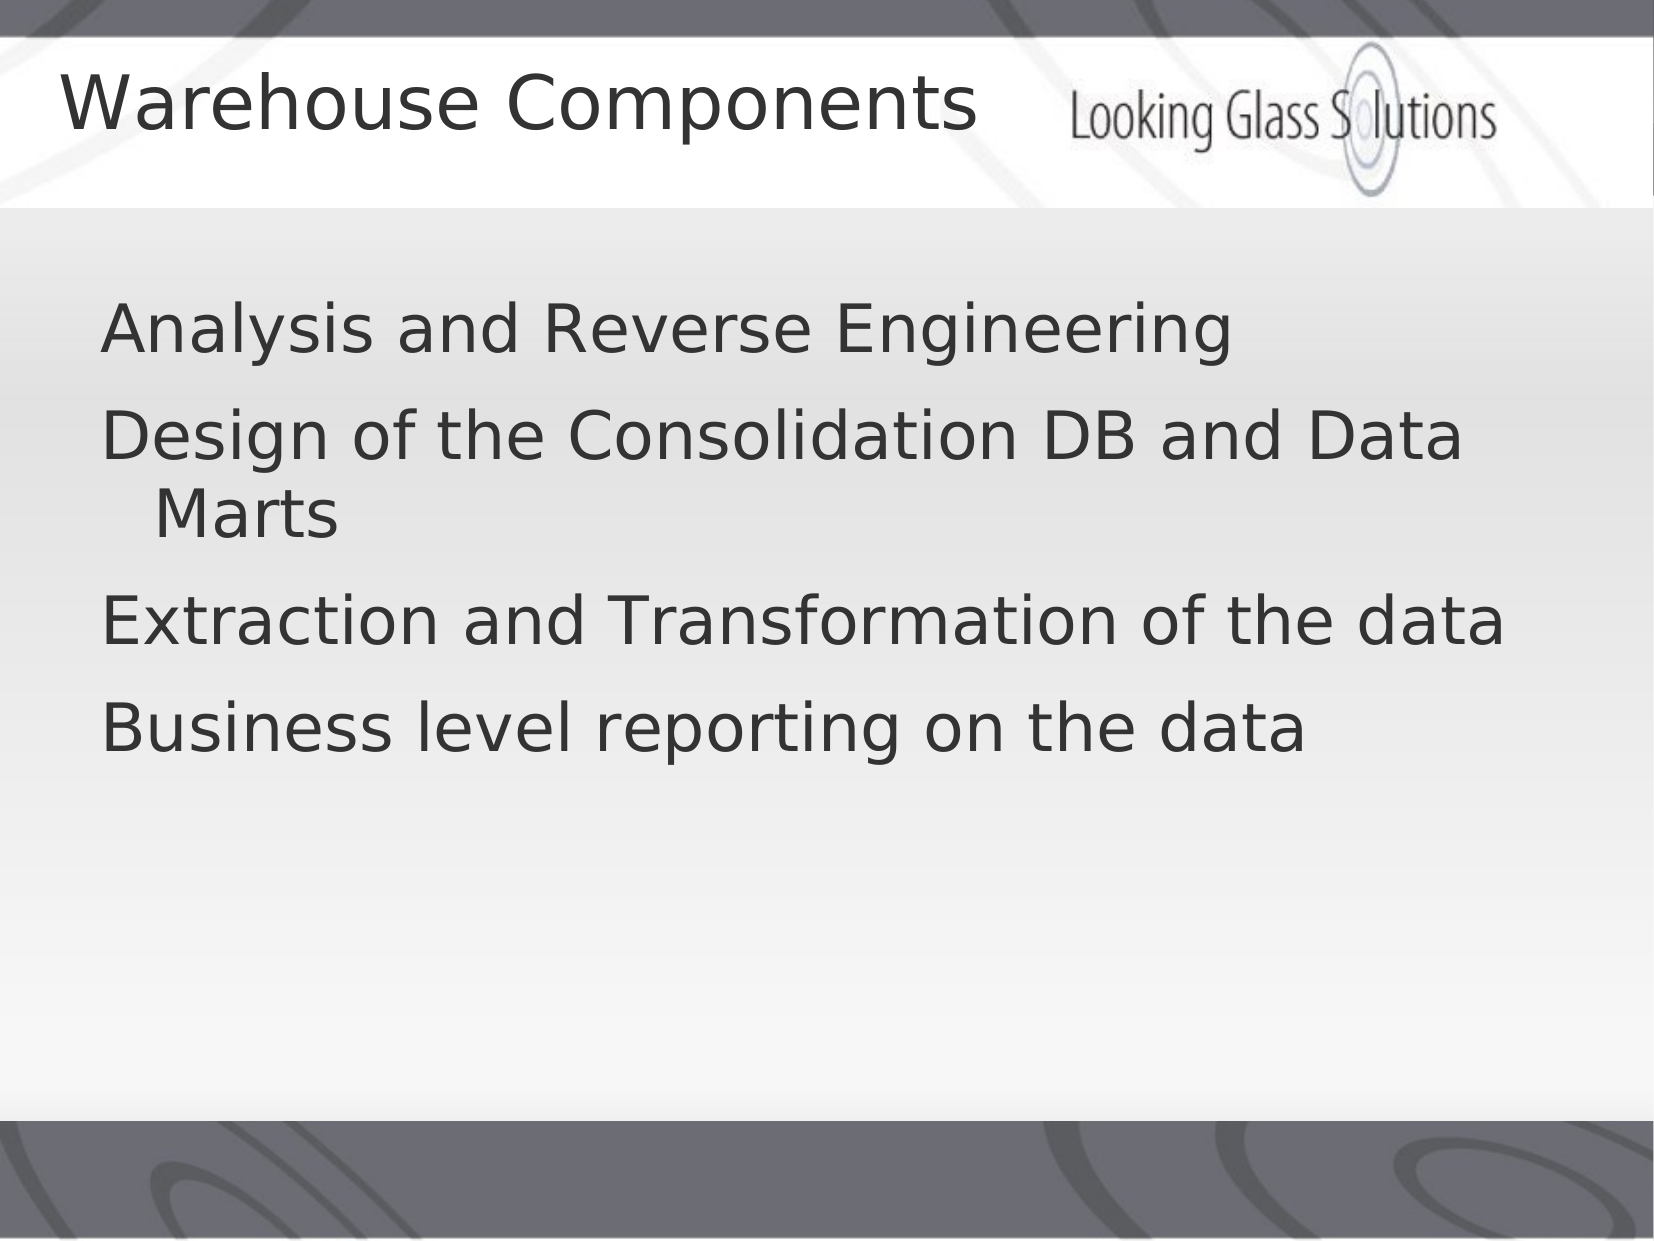

# Warehouse Components
Analysis and Reverse Engineering
Design of the Consolidation DB and Data Marts
Extraction and Transformation of the data
Business level reporting on the data